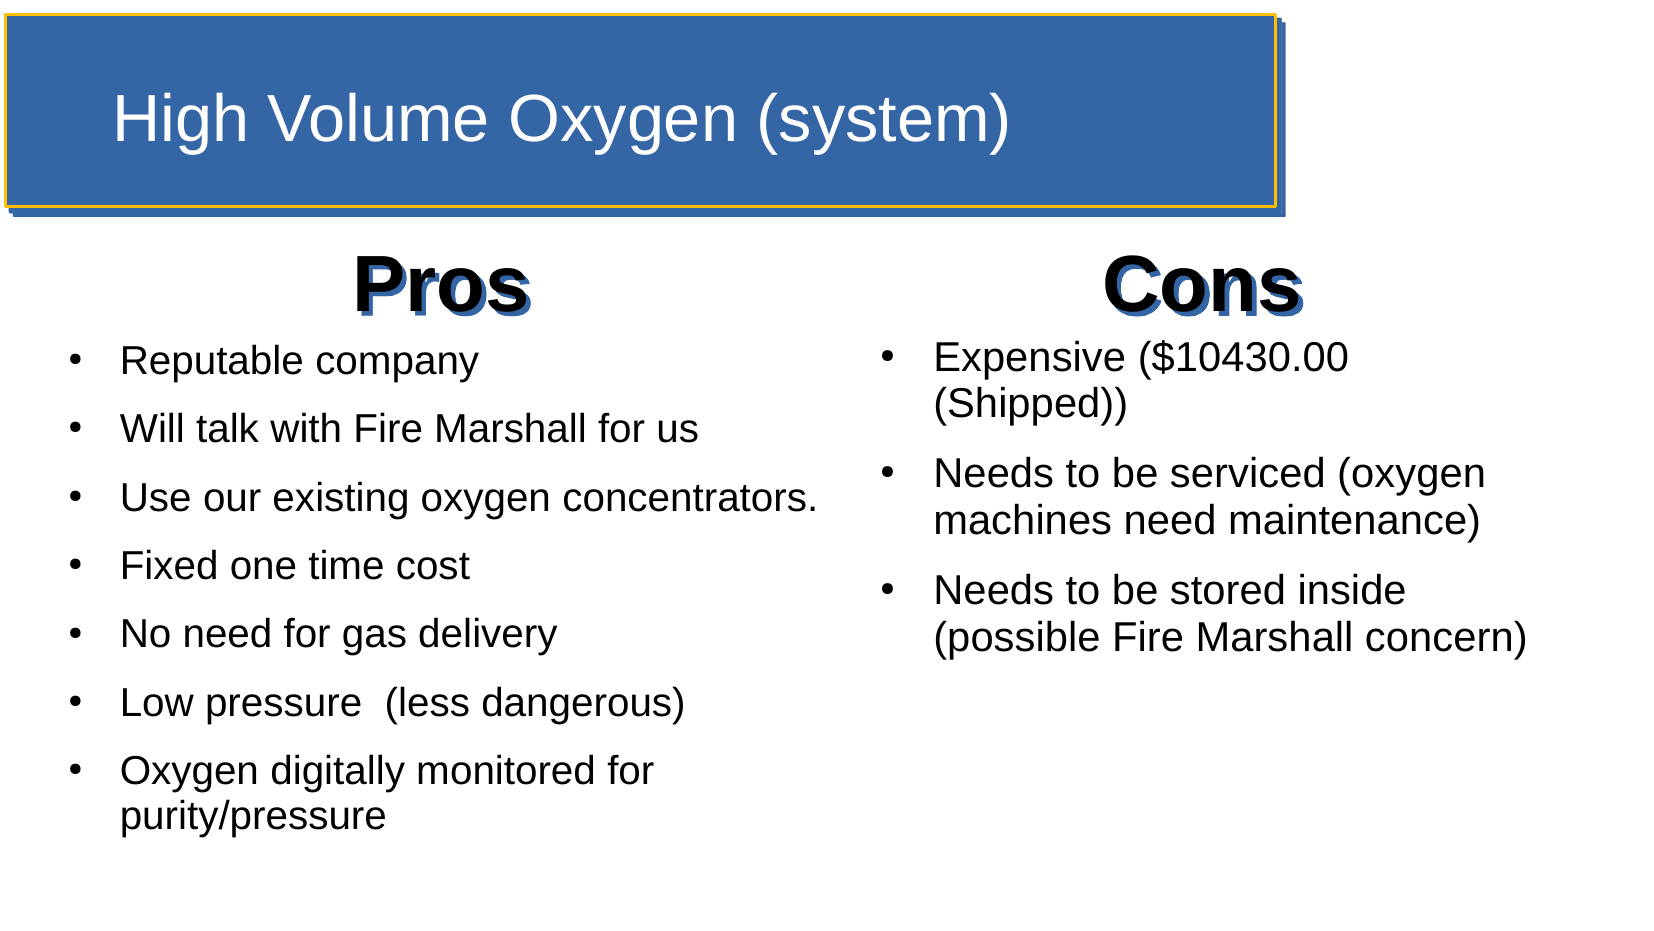

# High Volume Oxygen (system)
Pros
Cons
Expensive ($10430.00 (Shipped))
Needs to be serviced (oxygen machines need maintenance)
Needs to be stored inside (possible Fire Marshall concern)
Reputable company
Will talk with Fire Marshall for us
Use our existing oxygen concentrators.
Fixed one time cost
No need for gas delivery
Low pressure (less dangerous)
Oxygen digitally monitored for purity/pressure